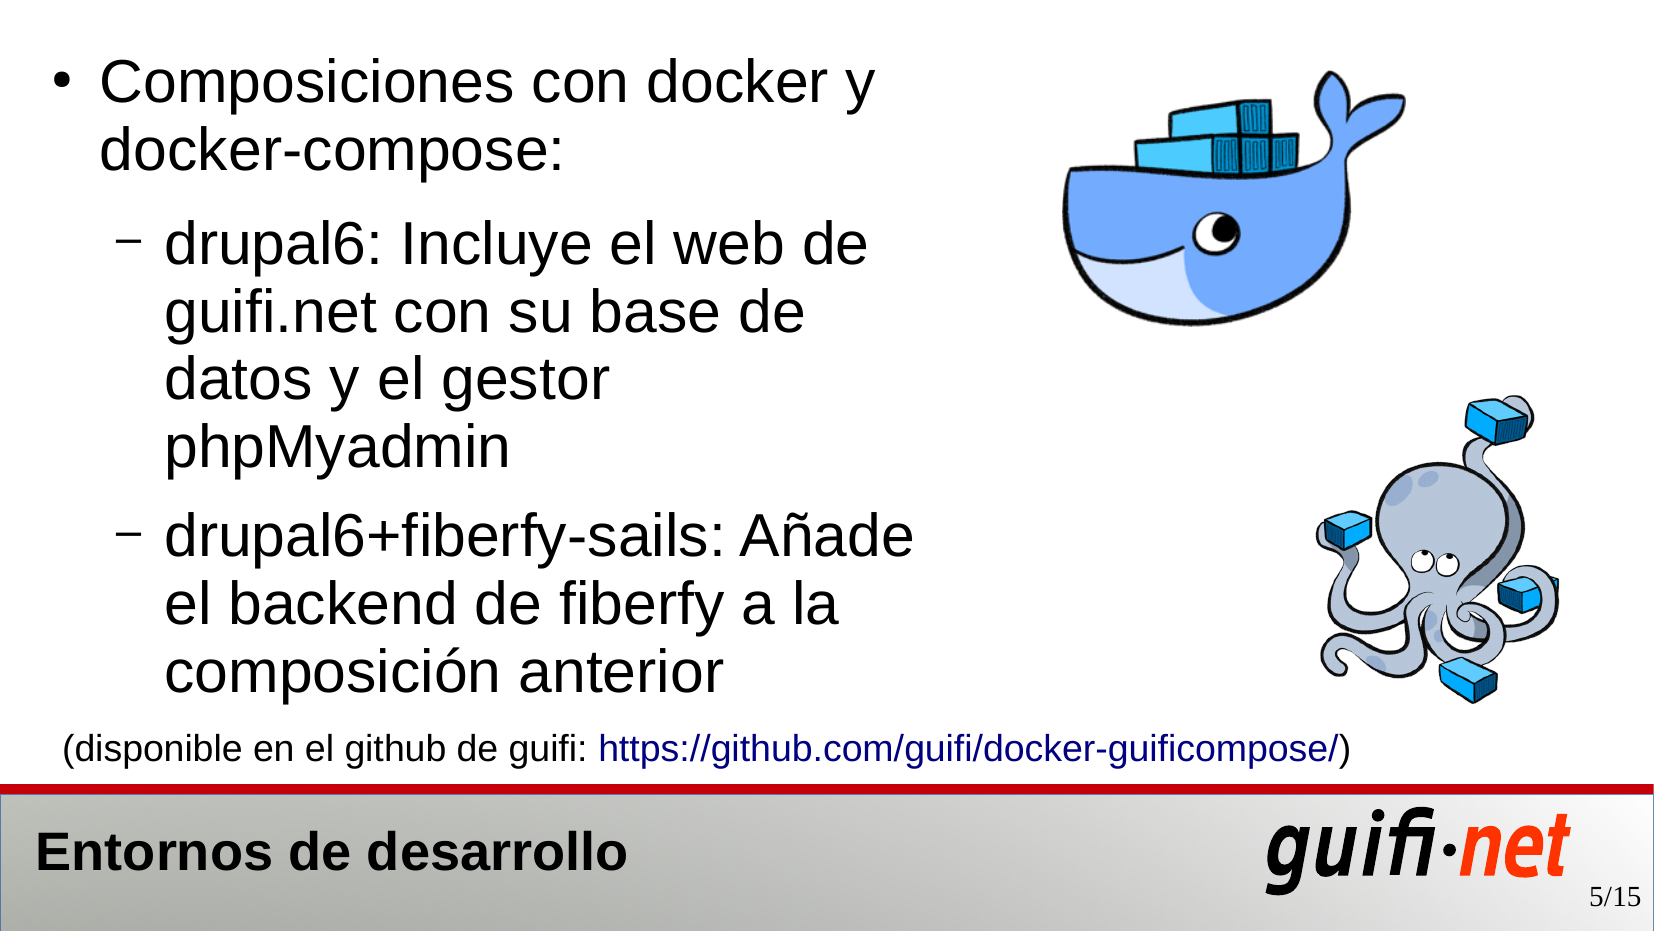

Composiciones con docker y docker-compose:
drupal6: Incluye el web de guifi.net con su base de datos y el gestor phpMyadmin
drupal6+fiberfy-sails: Añade el backend de fiberfy a la composición anterior
(disponible en el github de guifi: https://github.com/guifi/docker-guificompose/)
# Entornos de desarrollo